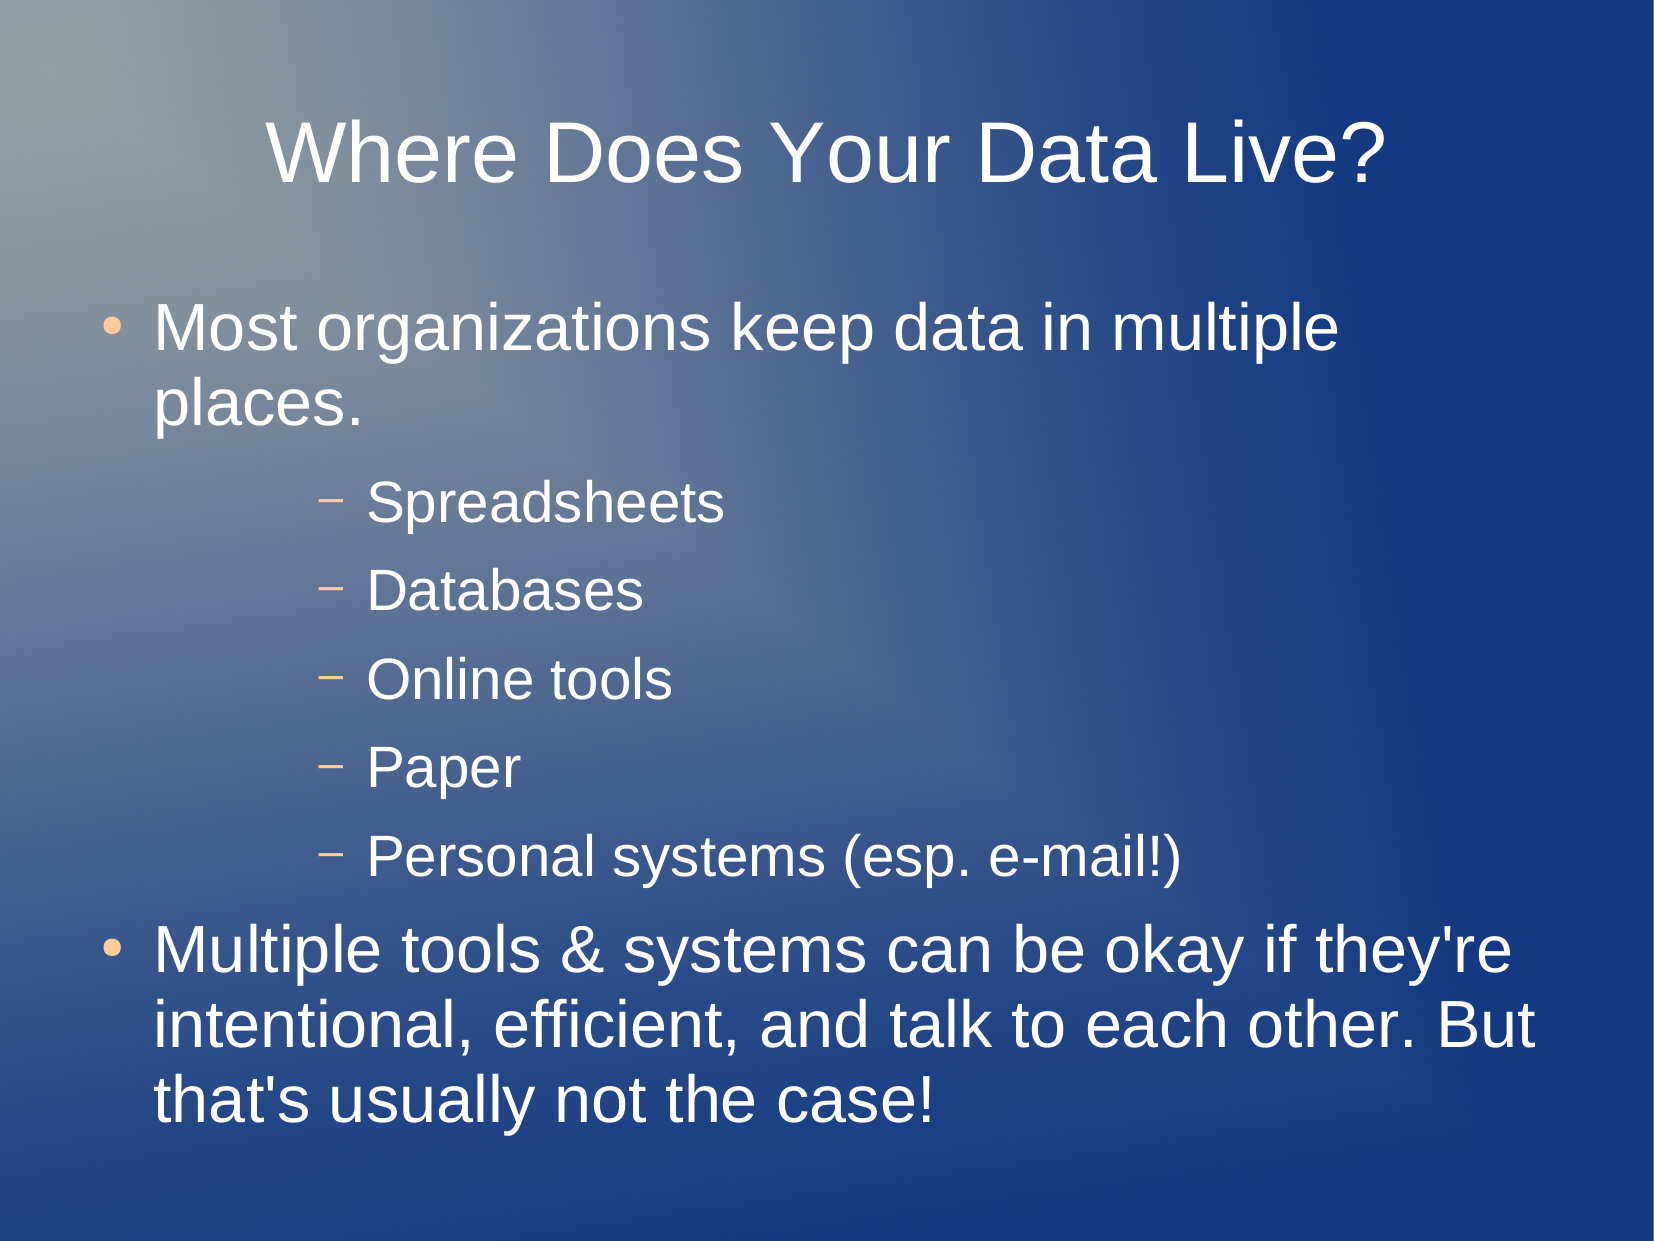

# Where Does Your Data Live?
Most organizations keep data in multiple places.
Spreadsheets
Databases
Online tools
Paper
Personal systems (esp. e-mail!)
Multiple tools & systems can be okay if they're intentional, efficient, and talk to each other. But that's usually not the case!